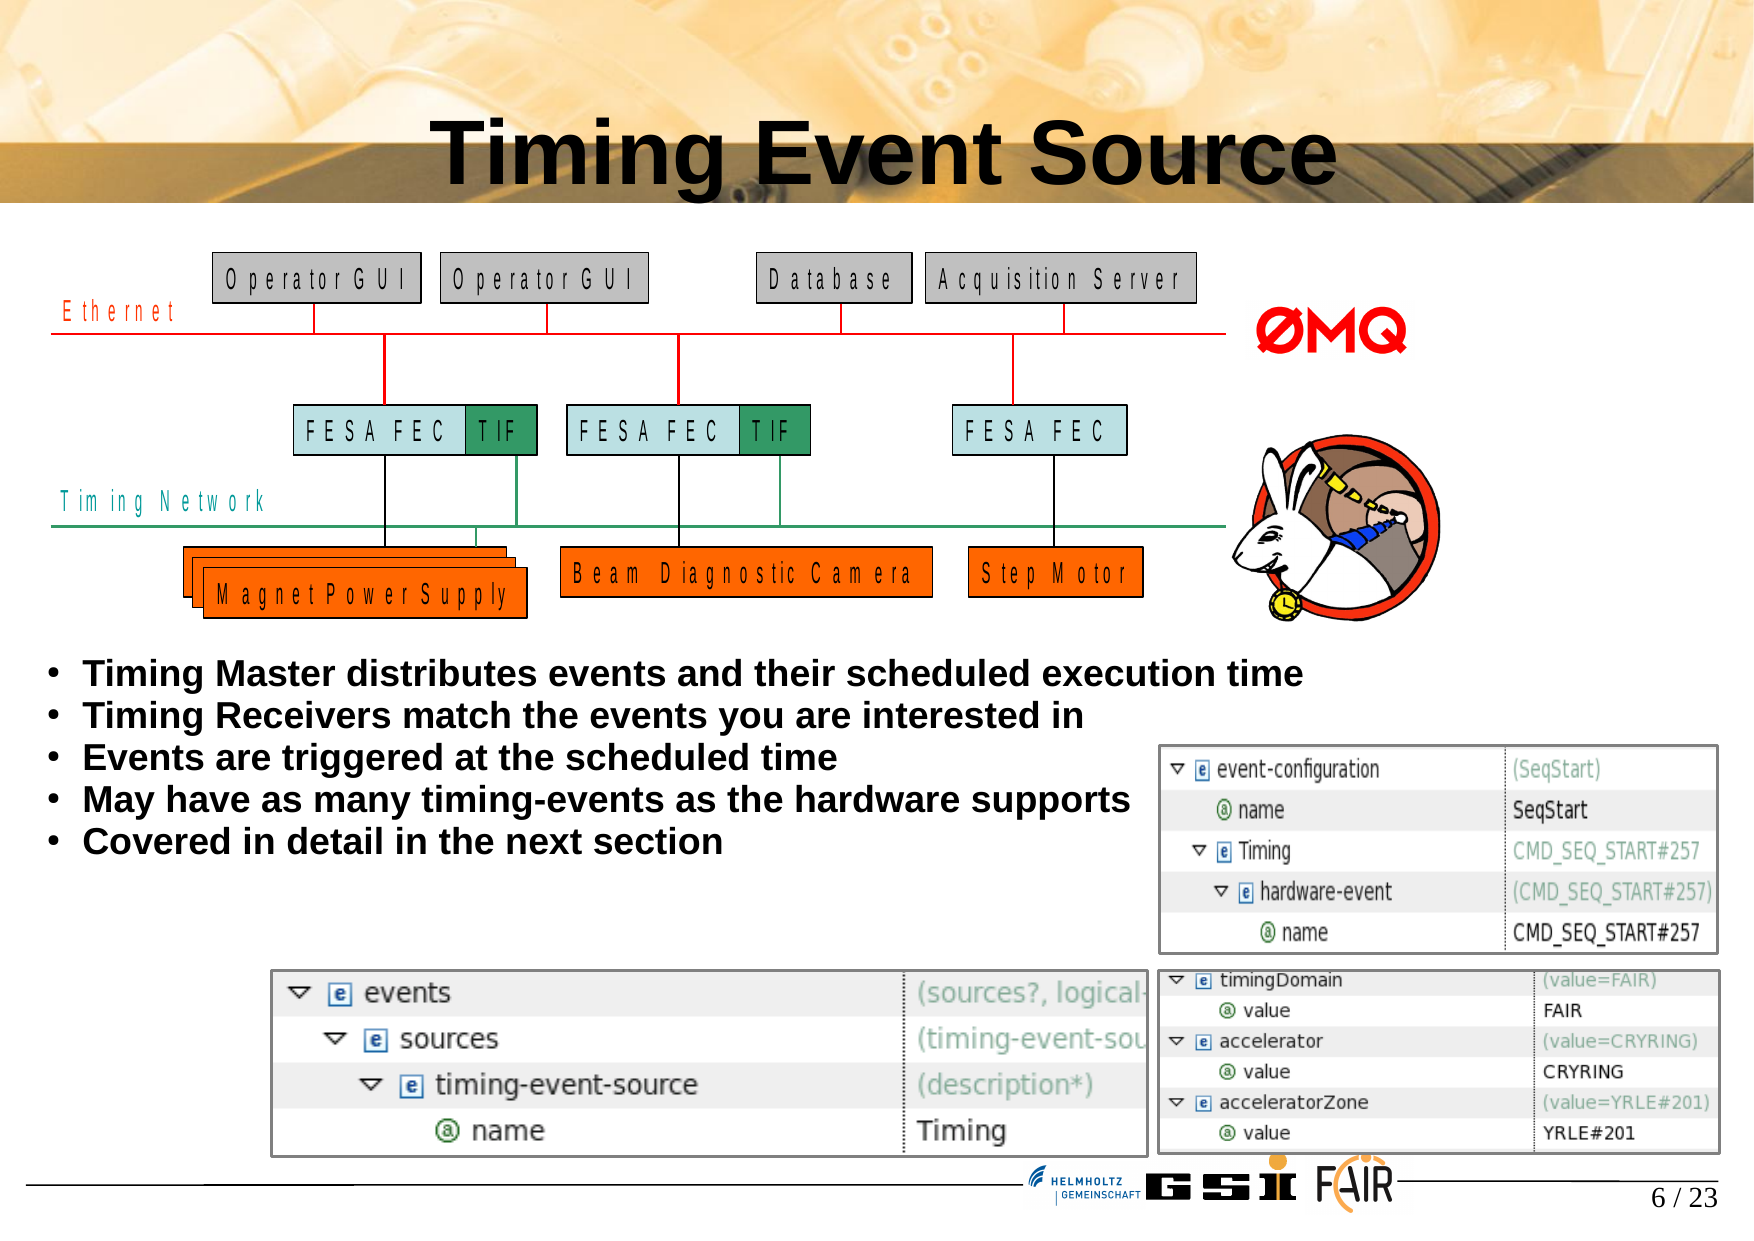

# Timing Event Source
Timing Master distributes events and their scheduled execution time
Timing Receivers match the events you are interested in
Events are triggered at the scheduled time
May have as many timing-events as the hardware supports
Covered in detail in the next section
6